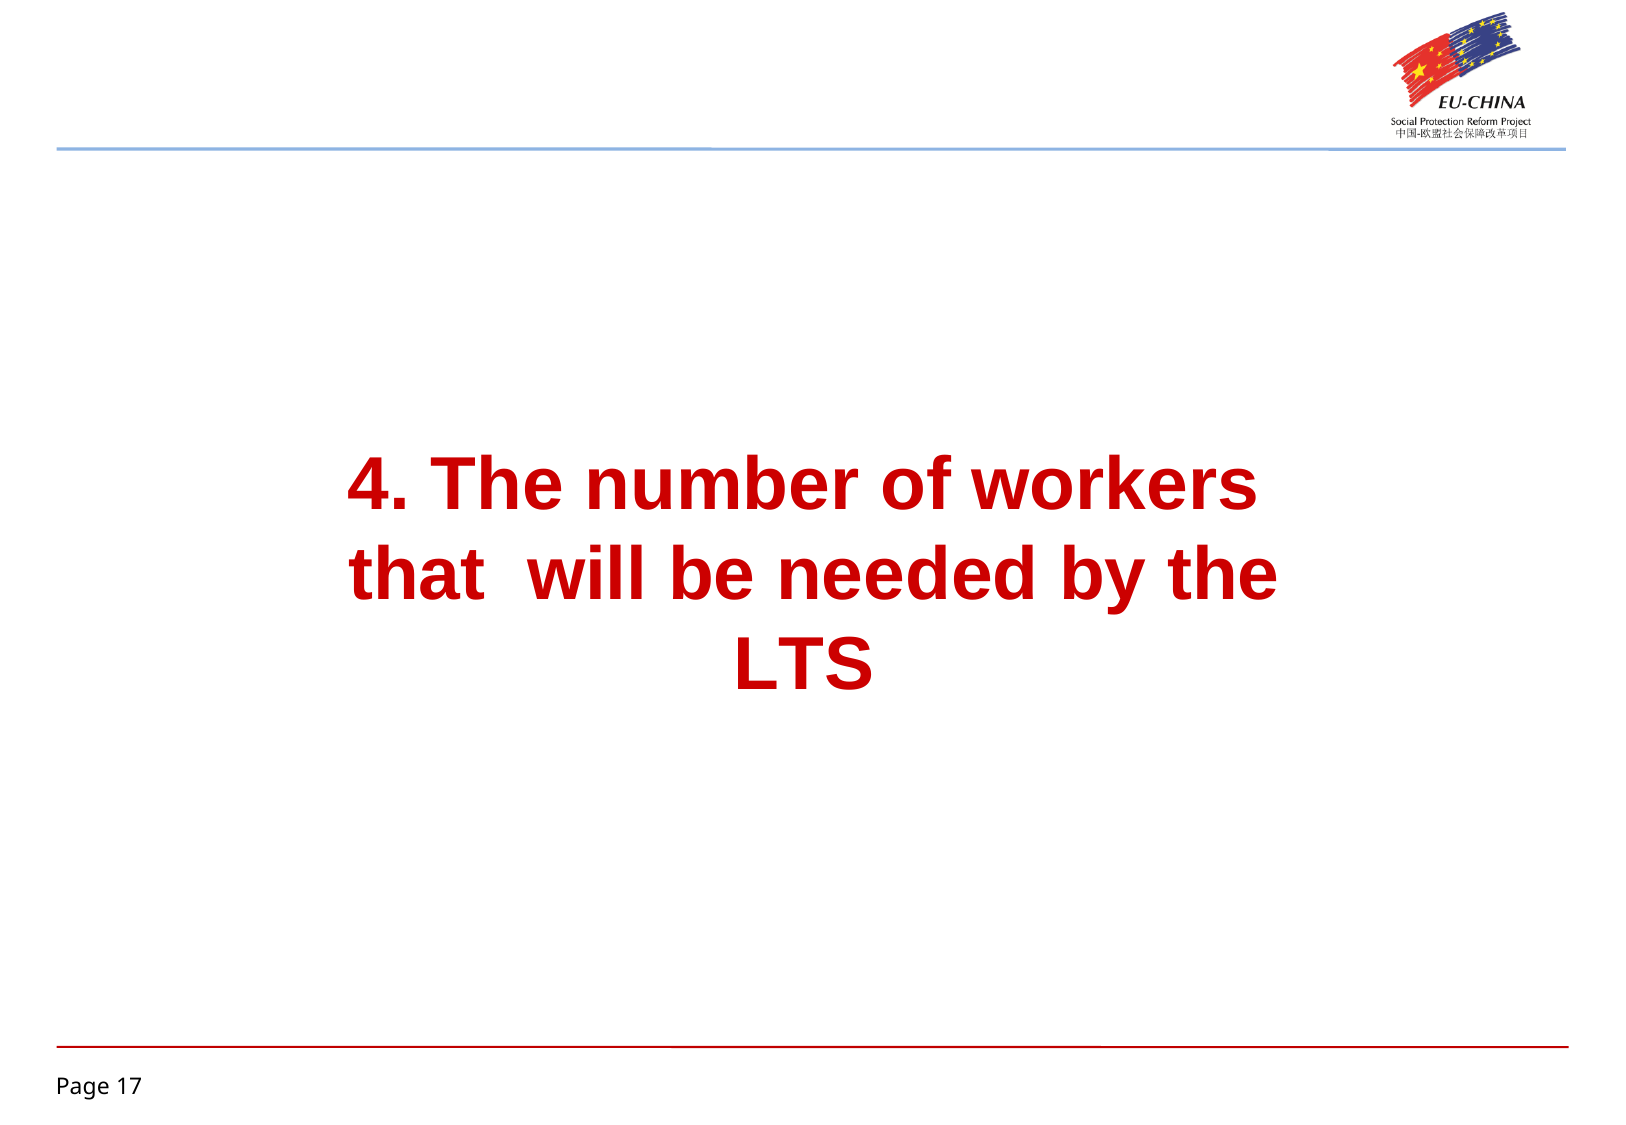

4. The number of workers that will be needed by the LTS